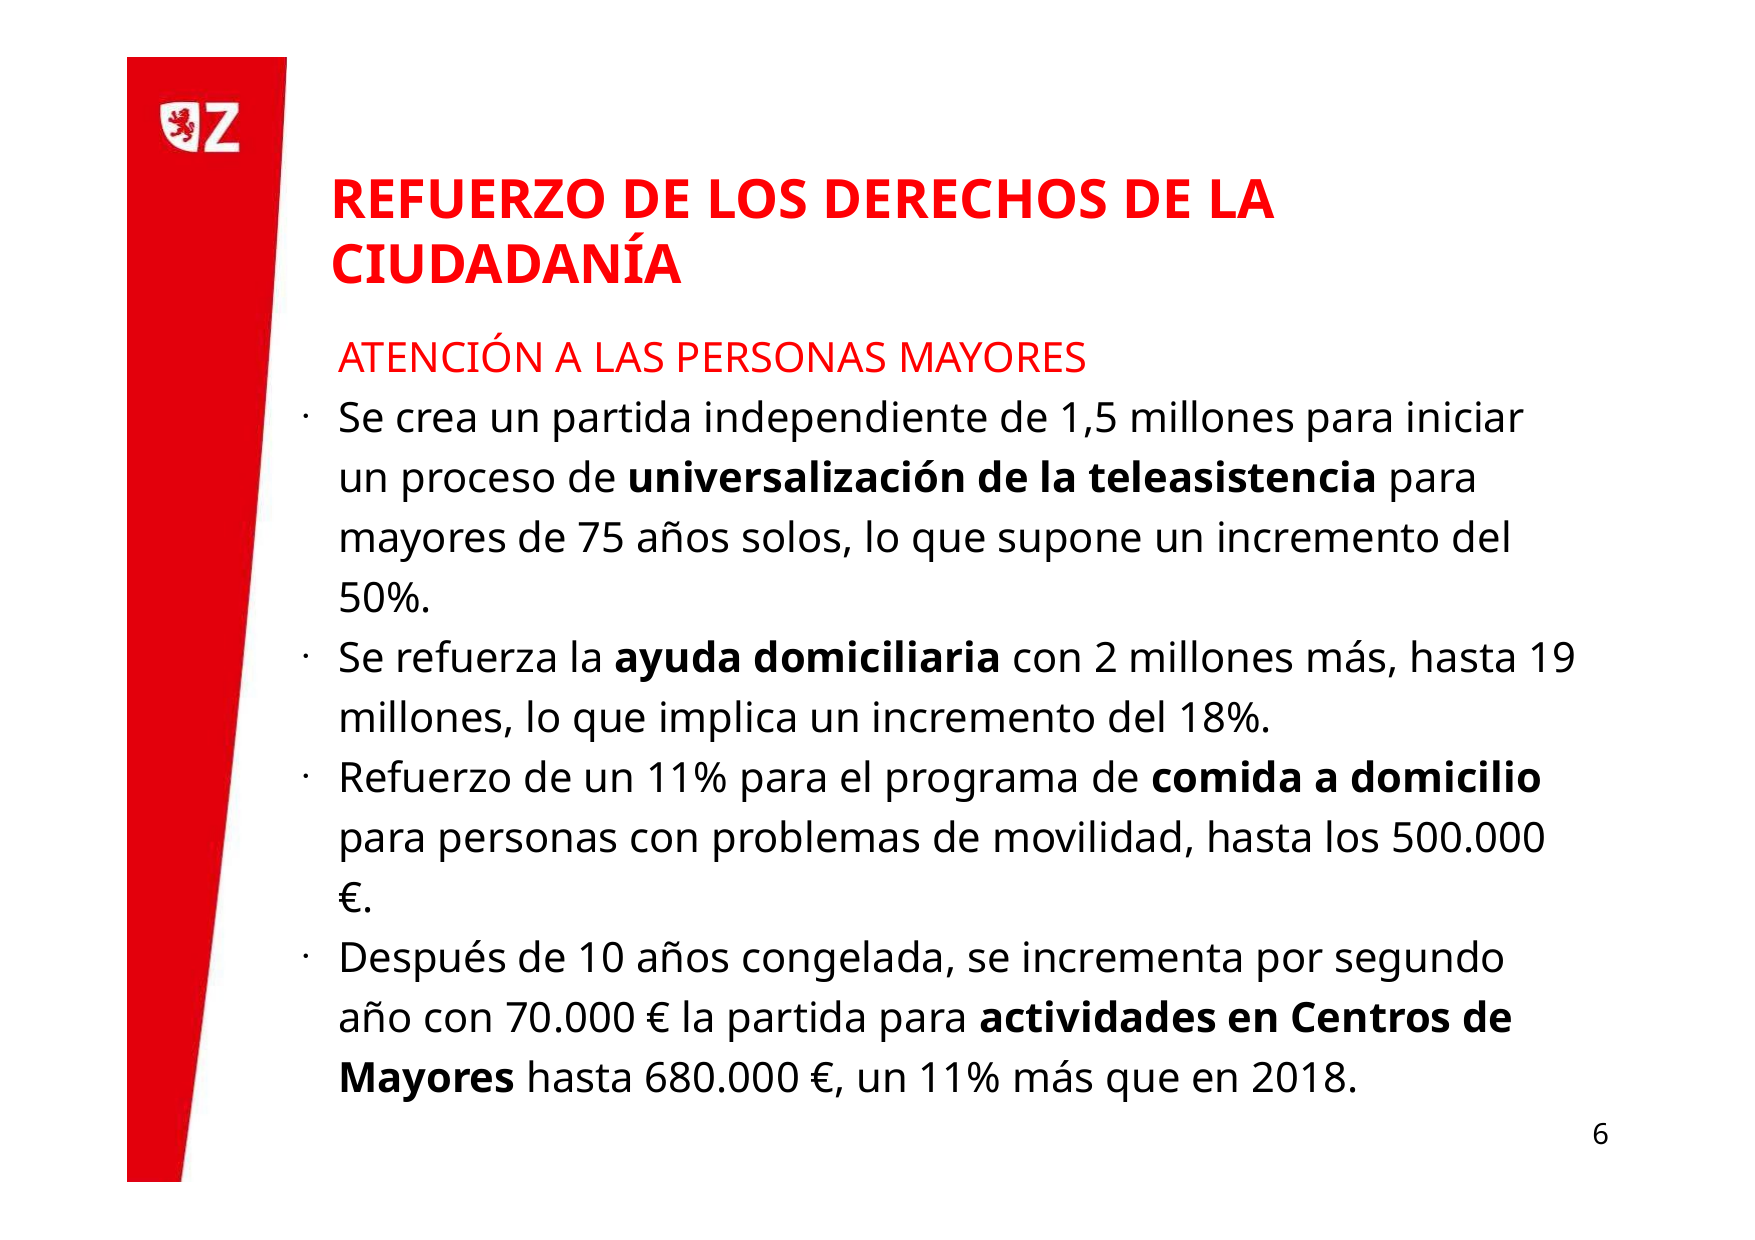

REFUERZO DE LOS DERECHOS DE LA CIUDADANÍA
ATENCIÓN A LAS PERSONAS MAYORES
Se crea un partida independiente de 1,5 millones para iniciar un proceso de universalización de la teleasistencia para mayores de 75 años solos, lo que supone un incremento del 50%.
Se refuerza la ayuda domiciliaria con 2 millones más, hasta 19 millones, lo que implica un incremento del 18%.
Refuerzo de un 11% para el programa de comida a domicilio para personas con problemas de movilidad, hasta los 500.000 €.
Después de 10 años congelada, se incrementa por segundo año con 70.000 € la partida para actividades en Centros de Mayores hasta 680.000 €, un 11% más que en 2018.